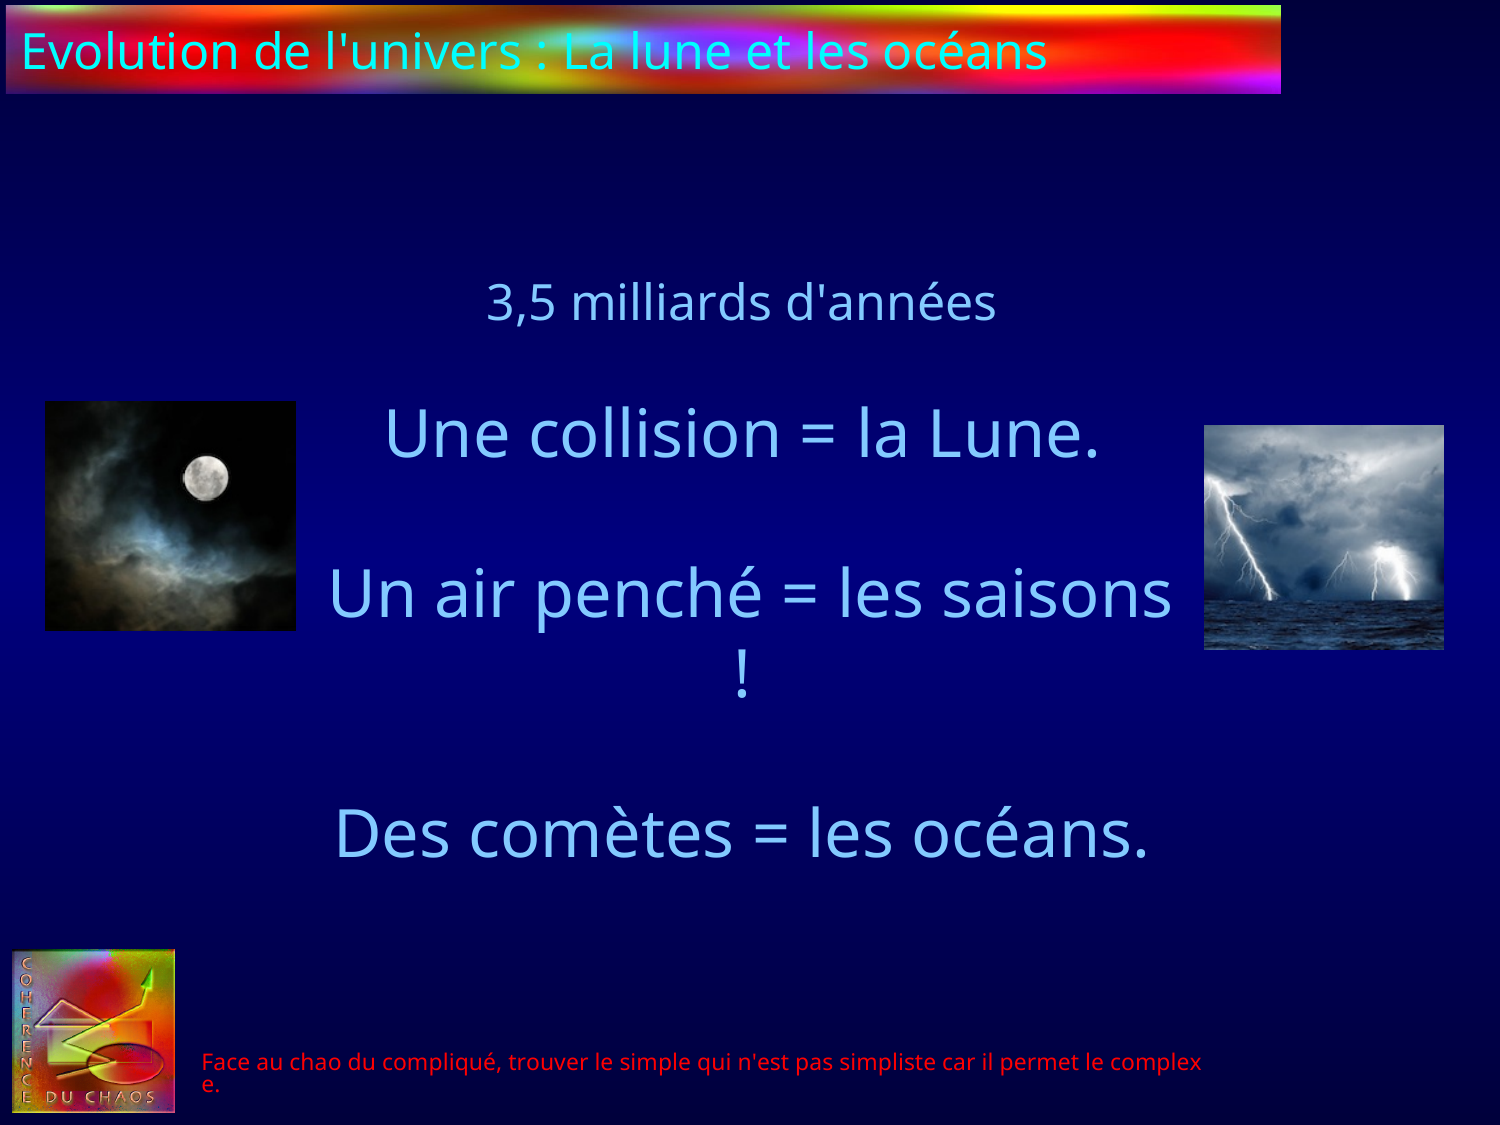

#
Evolution de l'univers : La lune et les océans
3,5 milliards d'années
Une collision = la Lune.
 Un air penché = les saisons !
Des comètes = les océans.
Face au chao du compliqué, trouver le simple qui n'est pas simpliste car il permet le complexe.